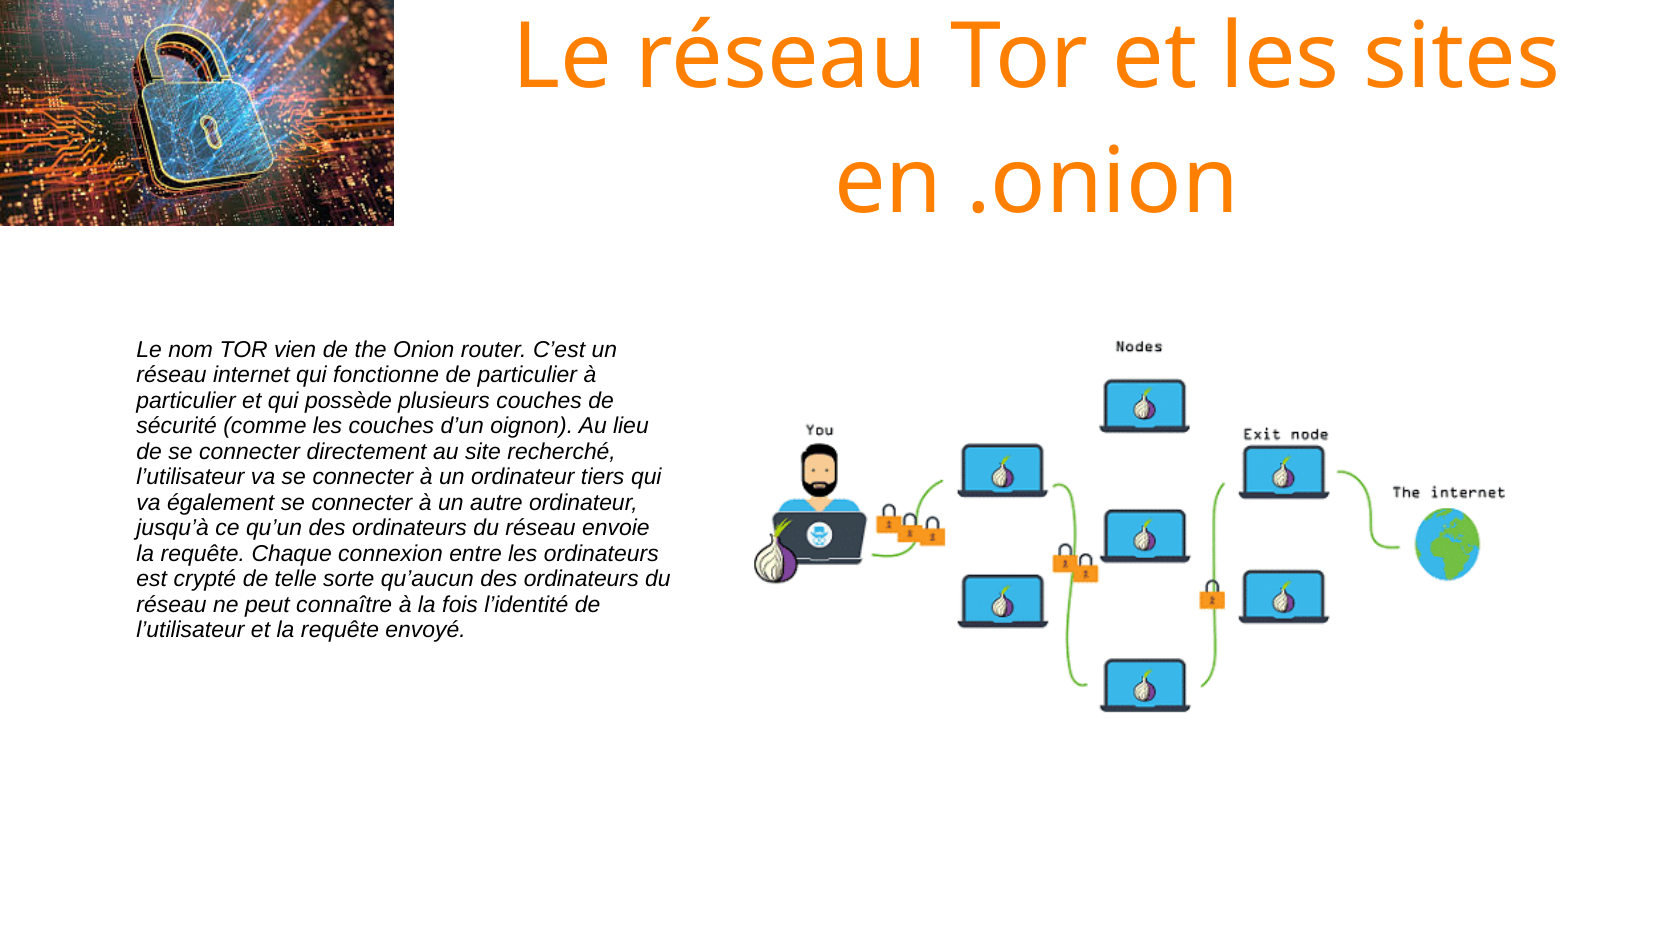

# Le réseau Tor et les sites en .onion
Le nom TOR vien de the Onion router. C’est un réseau internet qui fonctionne de particulier à particulier et qui possède plusieurs couches de sécurité (comme les couches d’un oignon). Au lieu de se connecter directement au site recherché, l’utilisateur va se connecter à un ordinateur tiers qui va également se connecter à un autre ordinateur, jusqu’à ce qu’un des ordinateurs du réseau envoie la requête. Chaque connexion entre les ordinateurs est crypté de telle sorte qu’aucun des ordinateurs du réseau ne peut connaître à la fois l’identité de l’utilisateur et la requête envoyé.